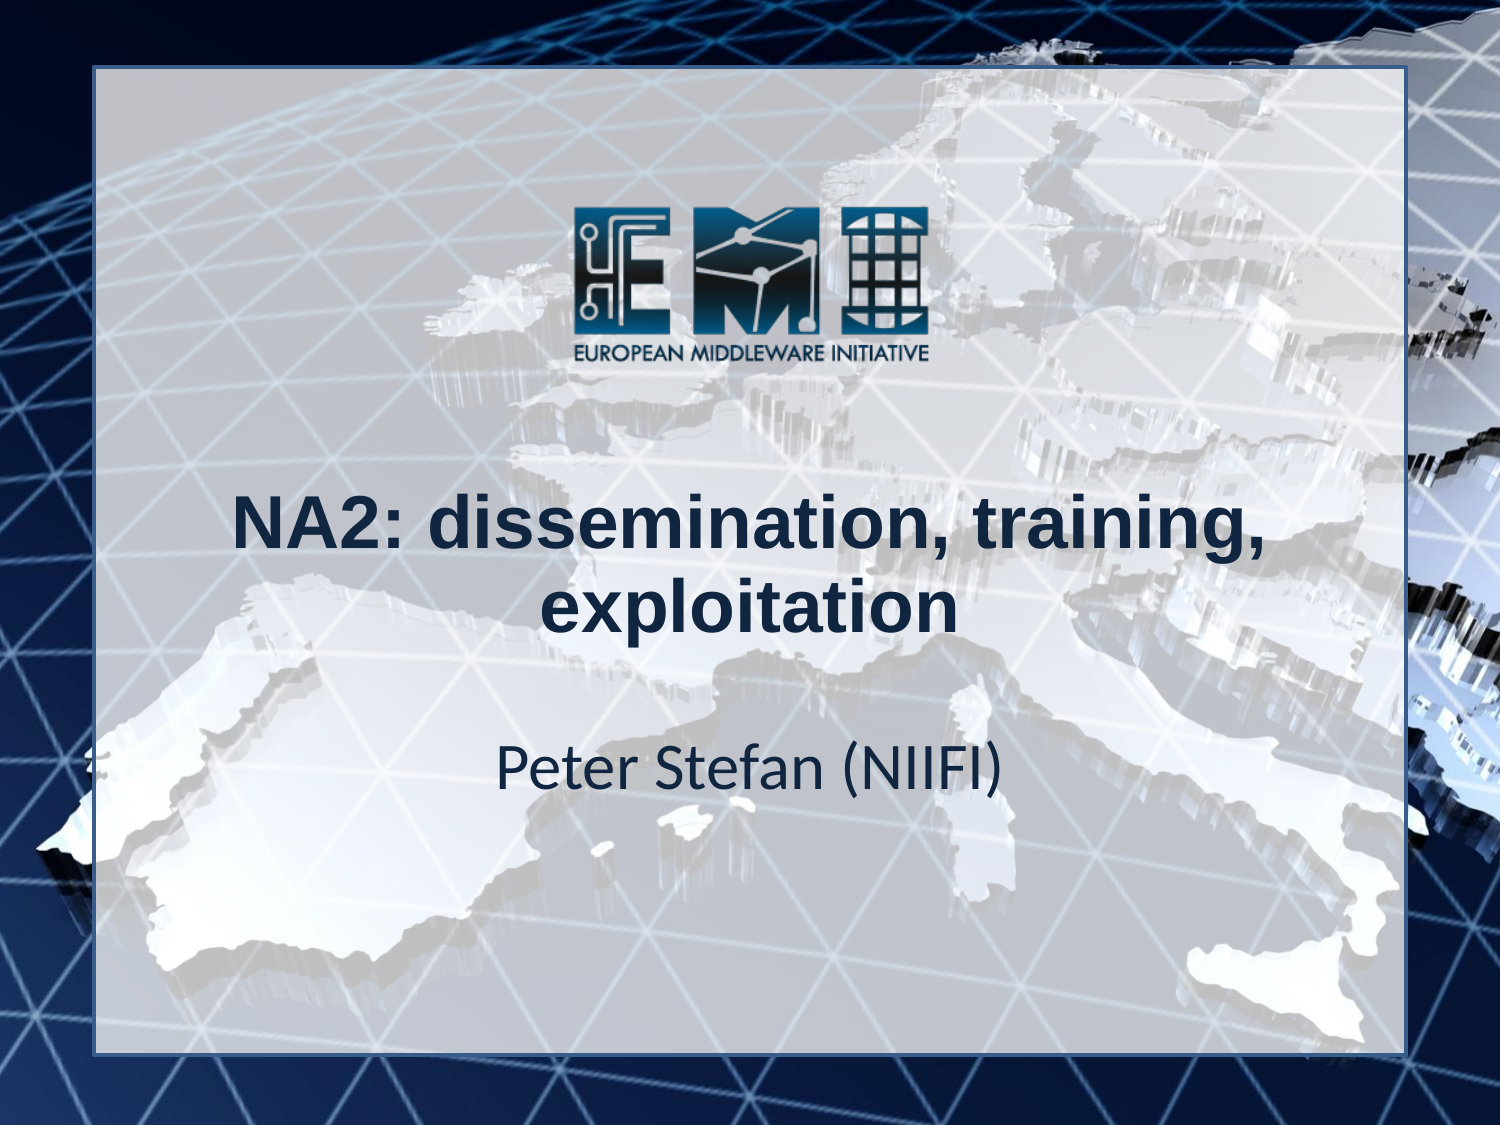

# NA2: dissemination, training, exploitation
Peter Stefan (NIIFI)